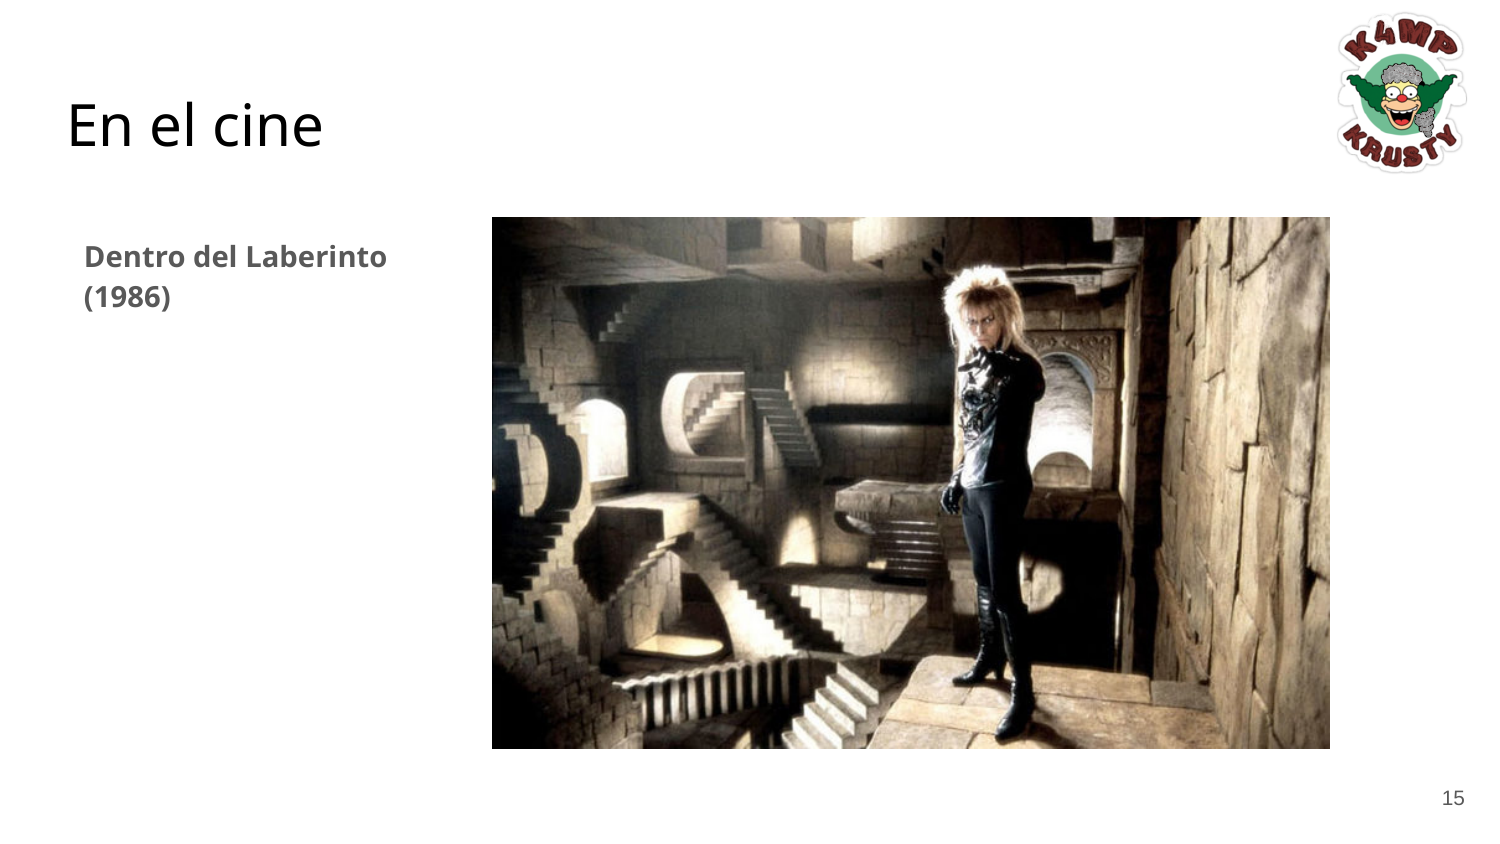

En el cine
# Dentro del Laberinto (1986)